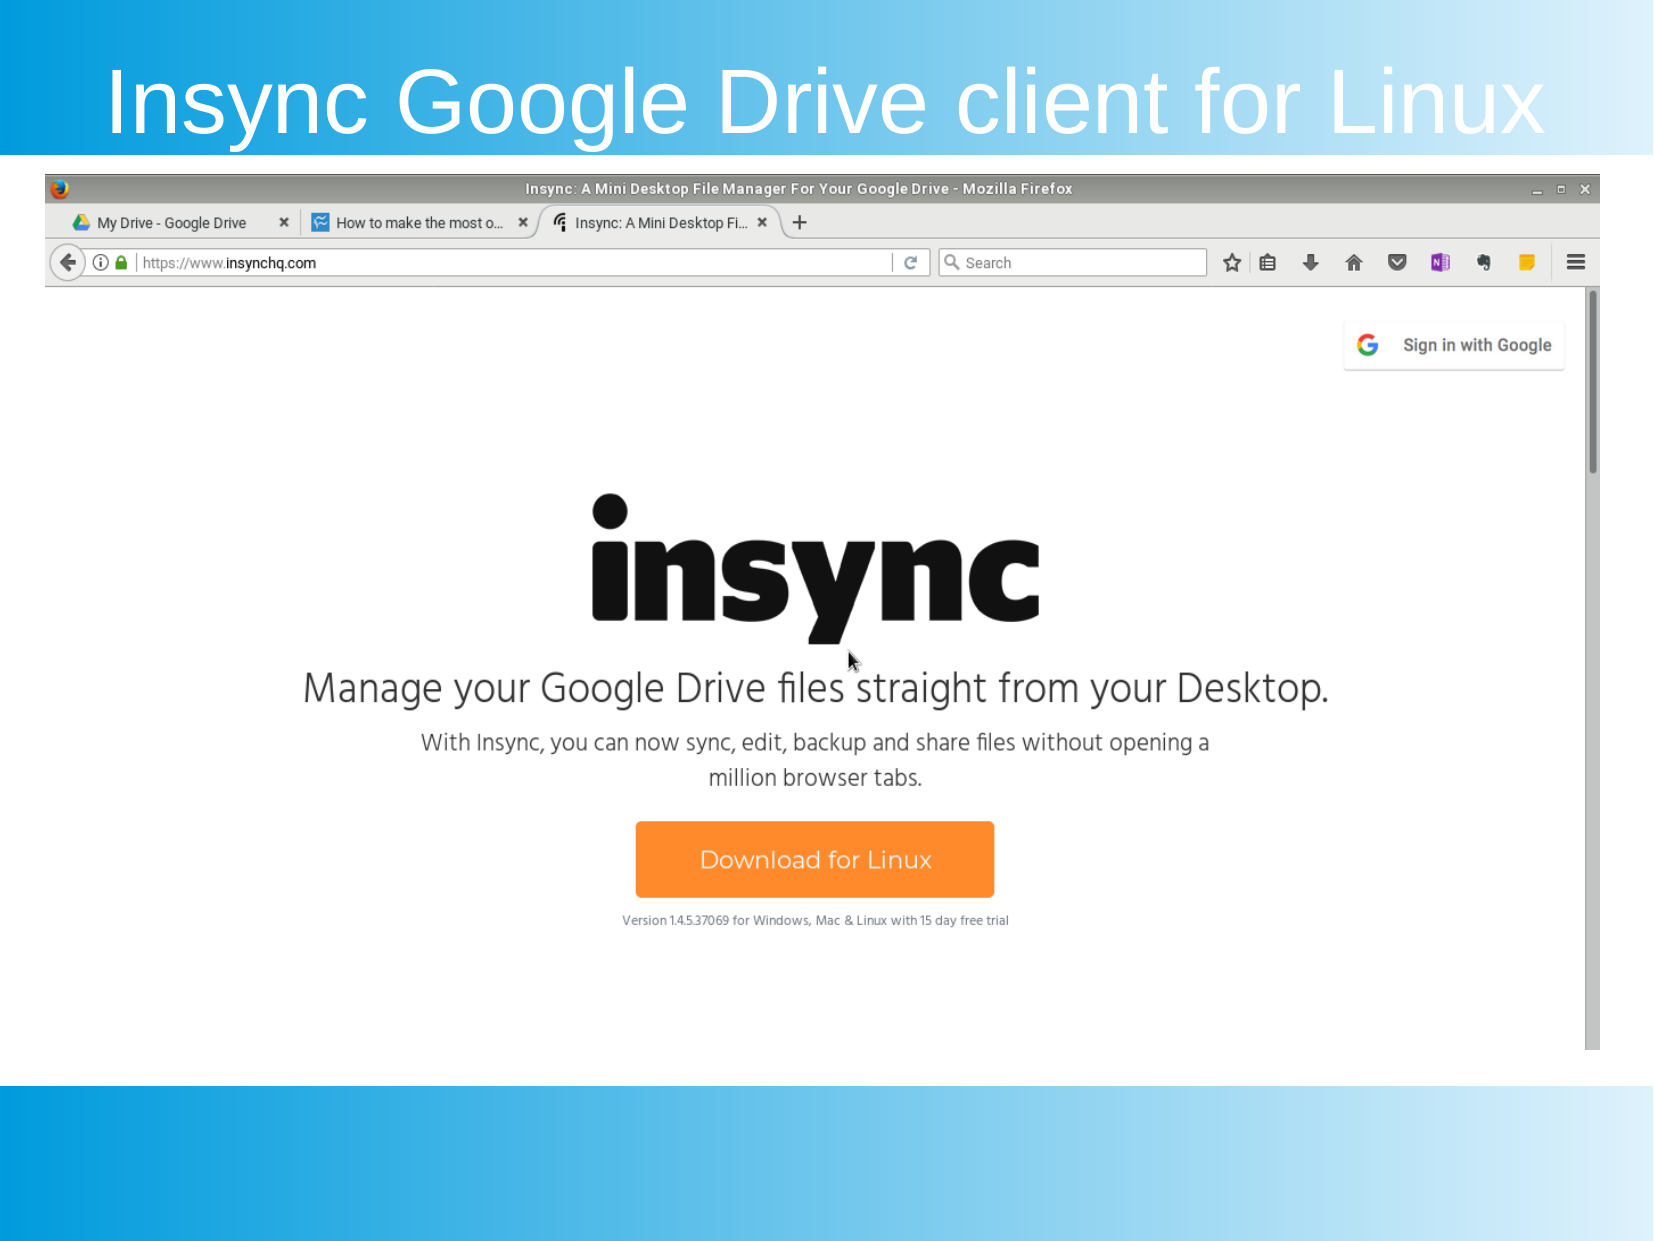

# Insync Google Drive client for Linux